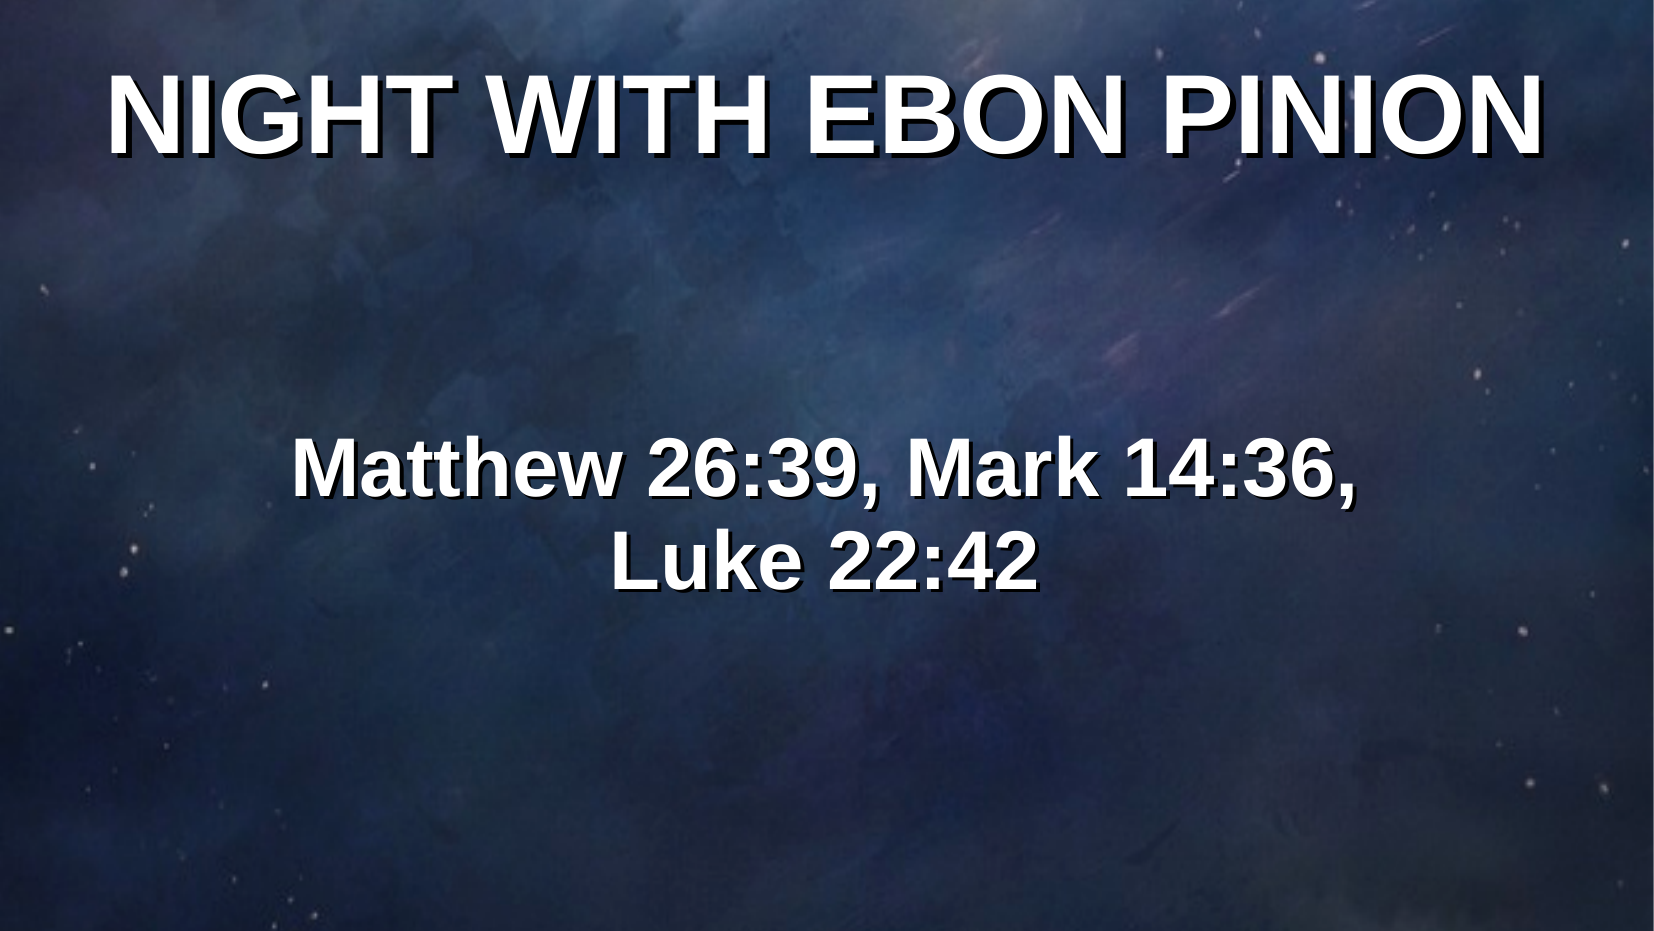

# NIGHT WITH EBON PINION
Matthew 26:39, Mark 14:36, Luke 22:42